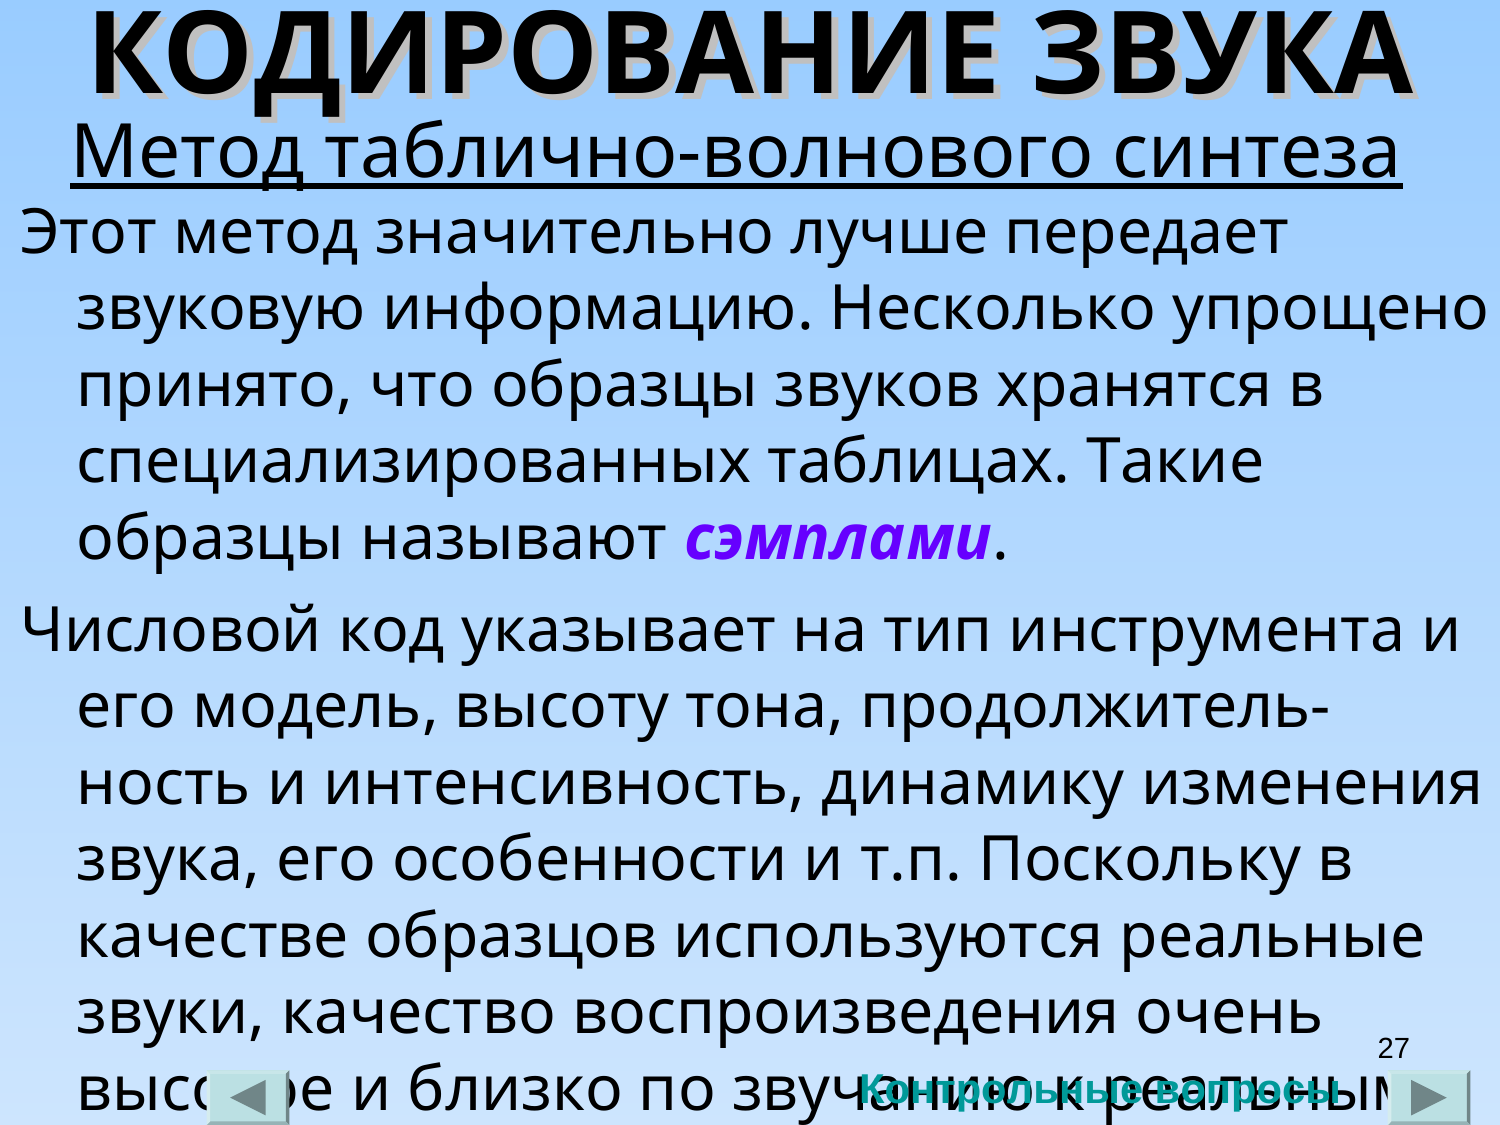

# КОДИРОВАНИЕ ЗВУКА Метод таблично-волнового синтеза
Этот метод значительно лучше передает звуковую информацию. Несколько упрощено принято, что образцы звуков хранятся в специализированных таблицах. Такие образцы называют сэмплами.
Числовой код указывает на тип инструмента и его модель, высоту тона, продолжитель-ность и интенсивность, динамику изменения звука, его особенности и т.п. Поскольку в качестве образцов используются реальные звуки, качество воспроизведения очень высокое и близко по звучанию к реальным инструментам.
27
Контрольные вопросы